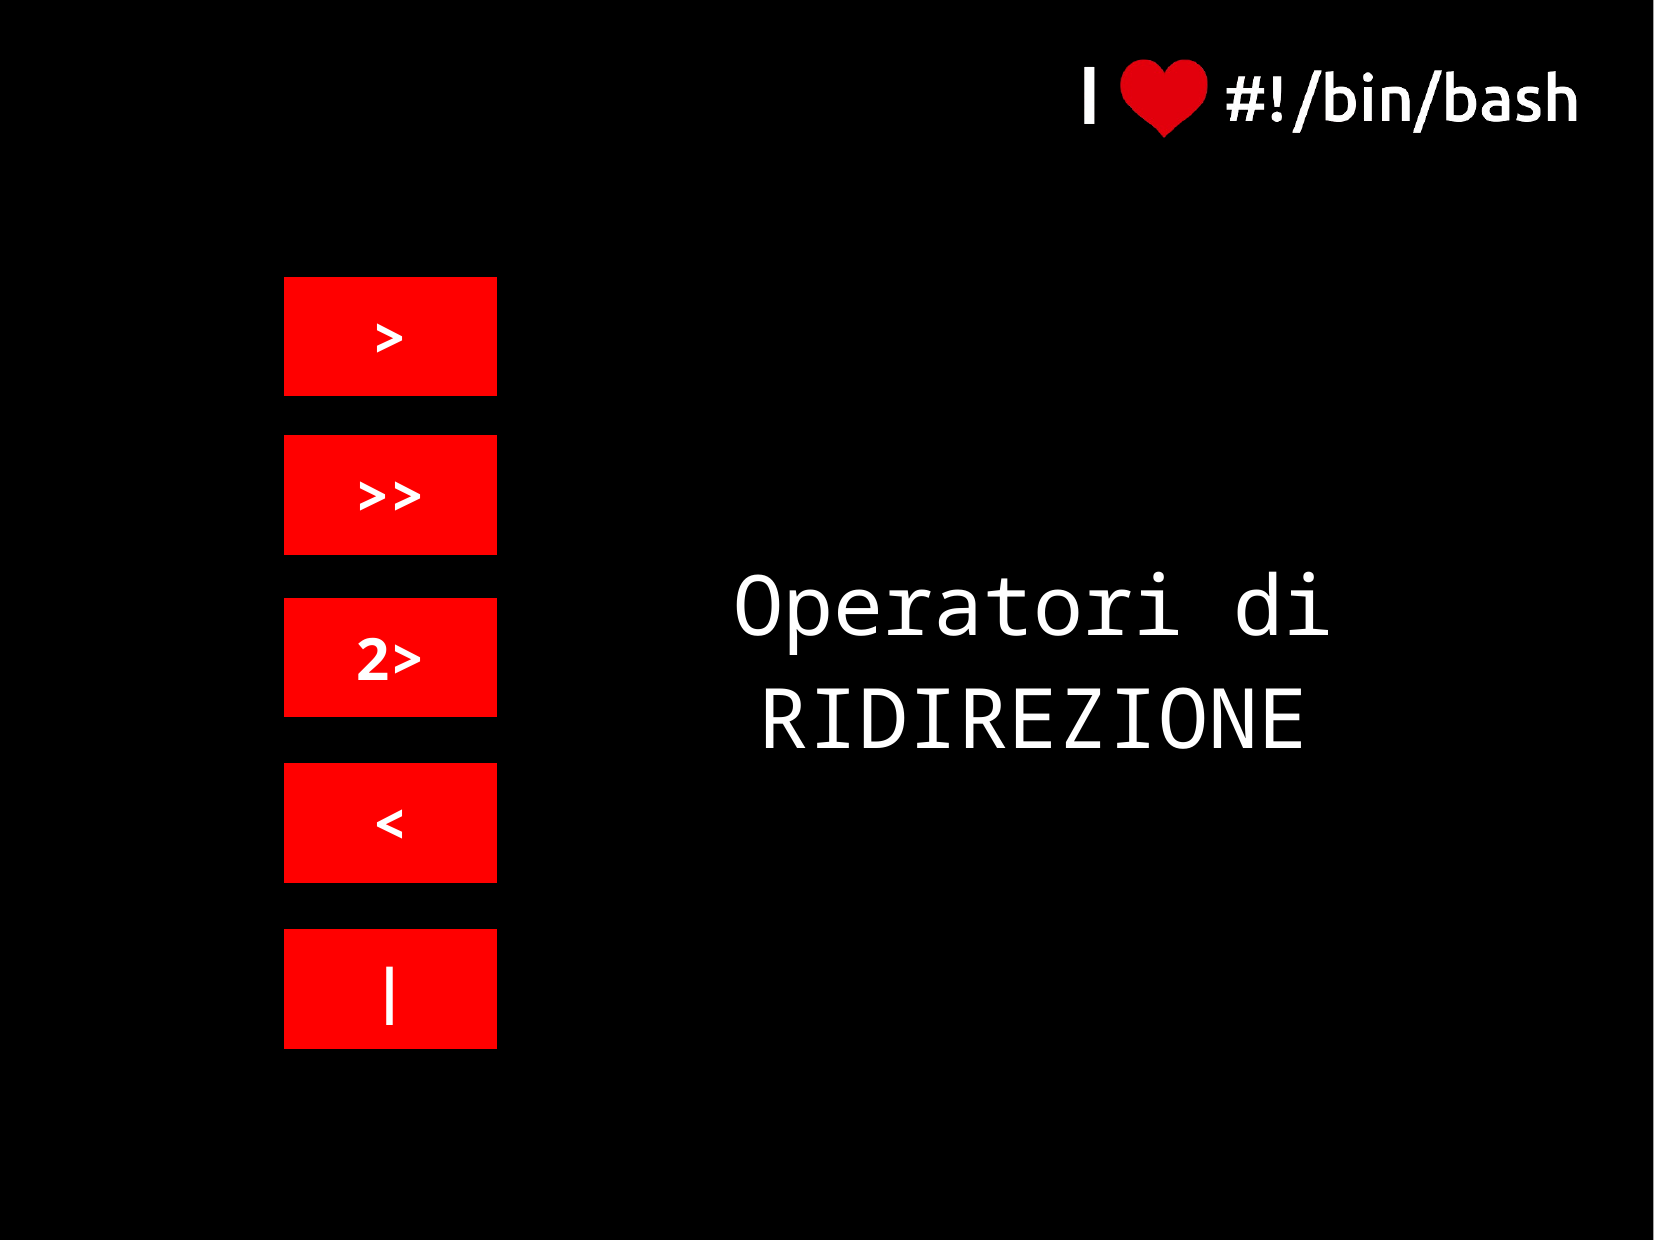

>
>>
Operatori di RIDIREZIONE
2>
<
|